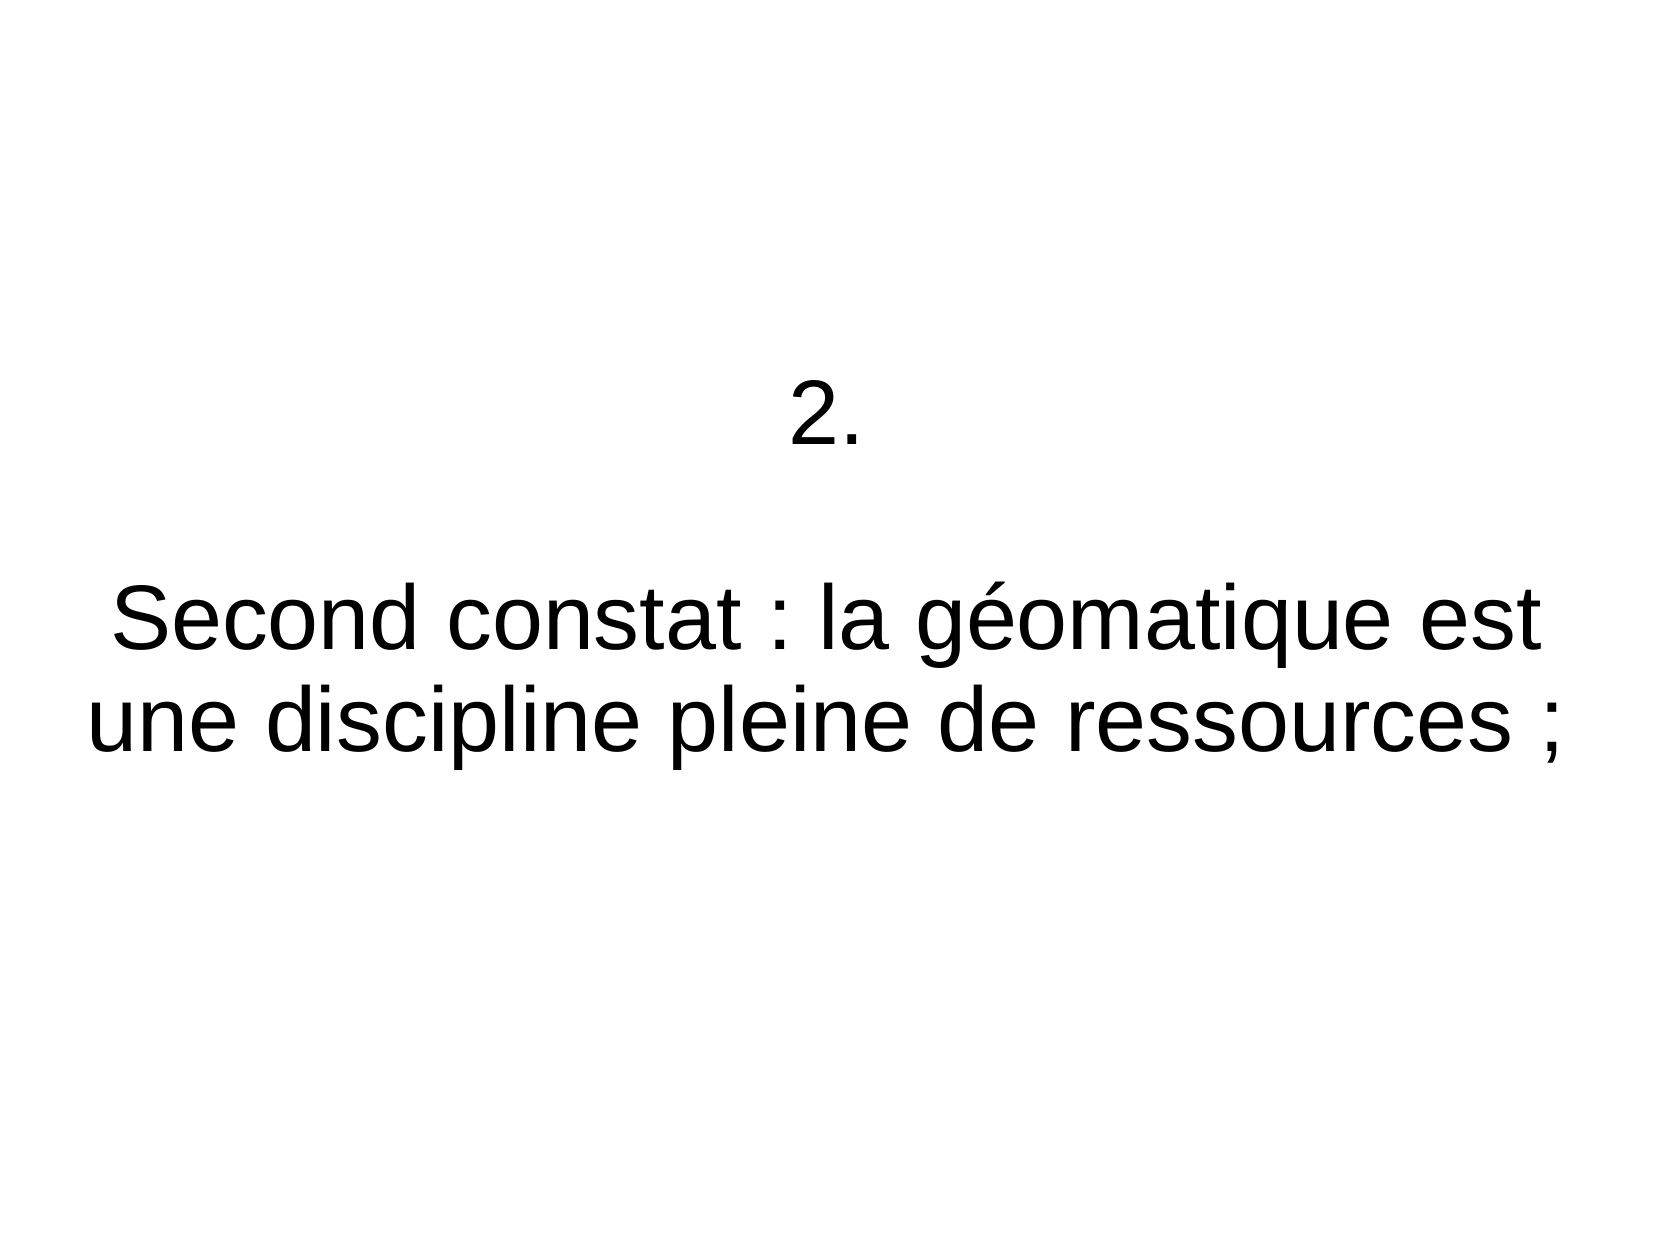

# 2. Second constat : la géomatique est une discipline pleine de ressources ;